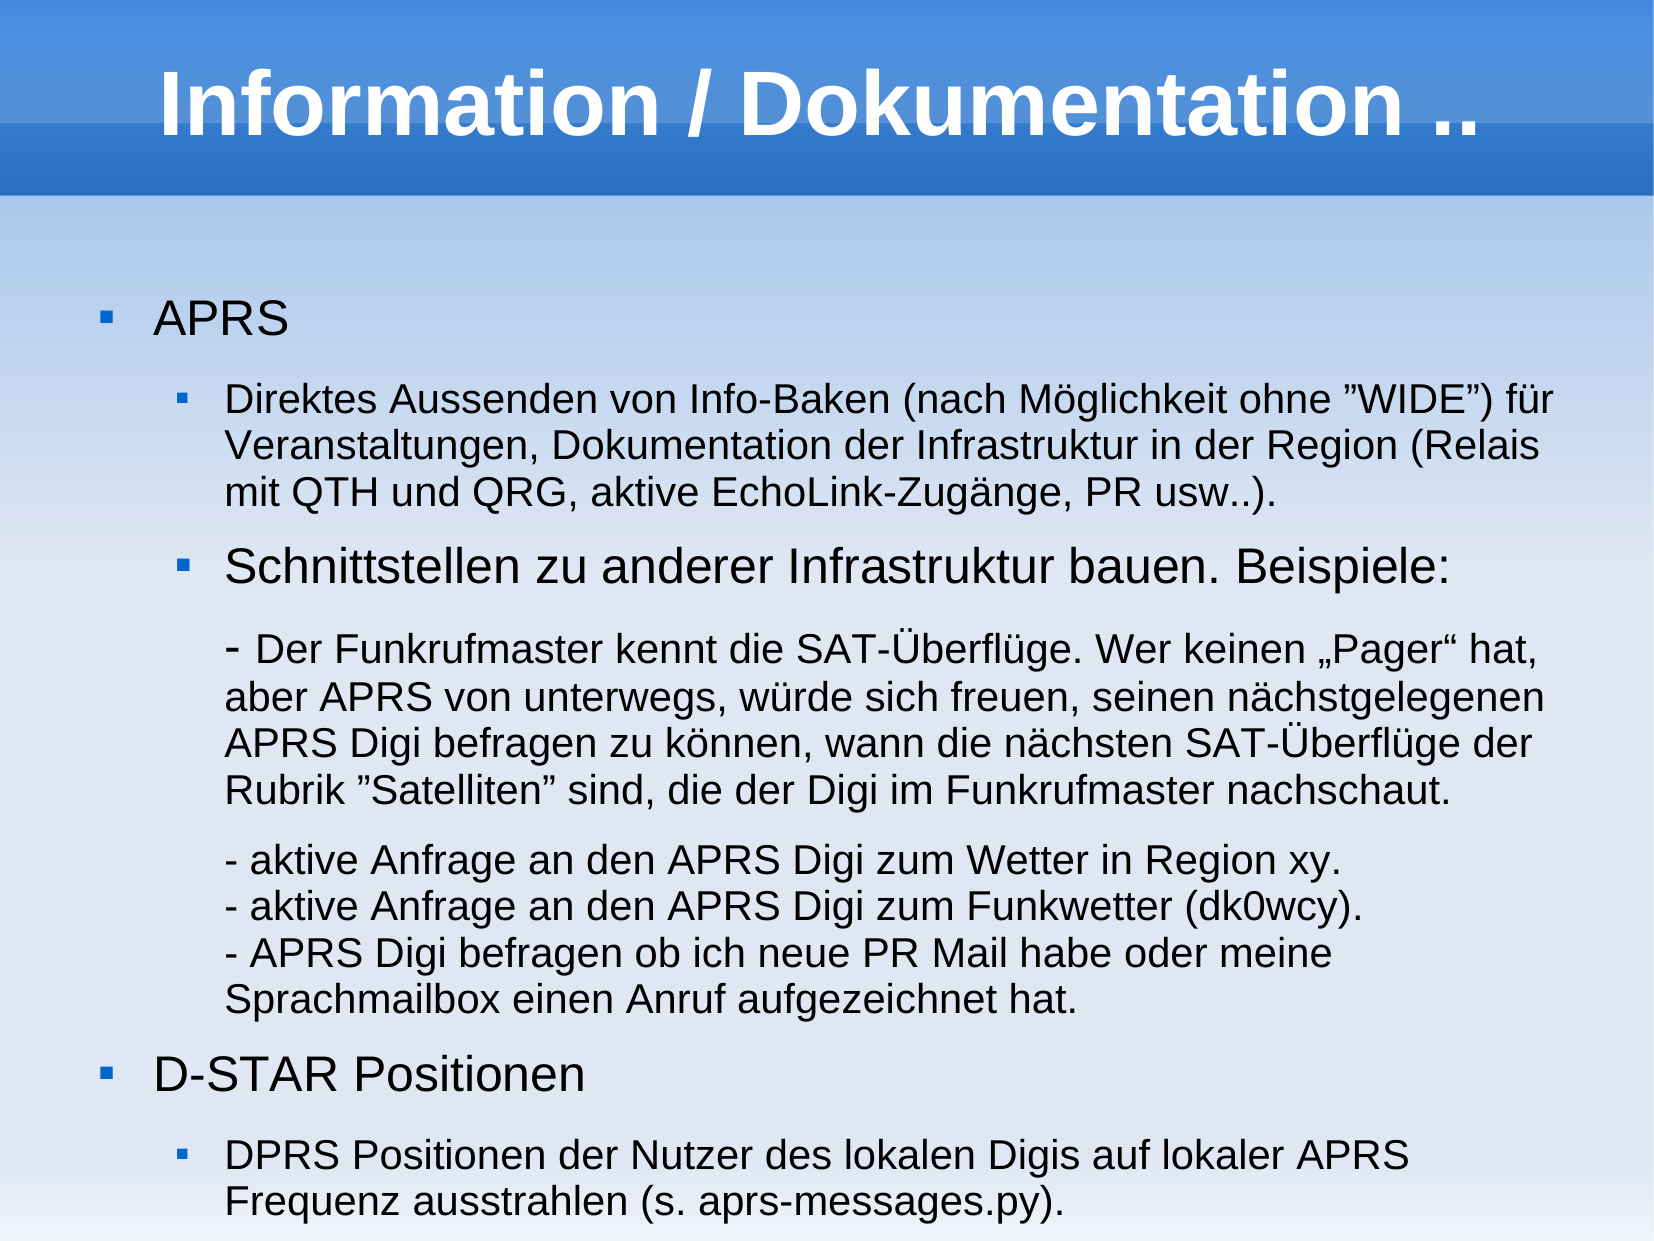

# Information / Dokumentation ..
APRS
Direktes Aussenden von Info-Baken (nach Möglichkeit ohne ”WIDE”) für Veranstaltungen, Dokumentation der Infrastruktur in der Region (Relais mit QTH und QRG, aktive EchoLink-Zugänge, PR usw..).
Schnittstellen zu anderer Infrastruktur bauen. Beispiele:
- Der Funkrufmaster kennt die SAT-Überflüge. Wer keinen „Pager“ hat, aber APRS von unterwegs, würde sich freuen, seinen nächstgelegenen APRS Digi befragen zu können, wann die nächsten SAT-Überflüge der Rubrik ”Satelliten” sind, die der Digi im Funkrufmaster nachschaut.
- aktive Anfrage an den APRS Digi zum Wetter in Region xy.
- aktive Anfrage an den APRS Digi zum Funkwetter (dk0wcy).
- APRS Digi befragen ob ich neue PR Mail habe oder meine Sprachmailbox einen Anruf aufgezeichnet hat.
D-STAR Positionen
DPRS Positionen der Nutzer des lokalen Digis auf lokaler APRS Frequenz ausstrahlen (s. aprs-messages.py).